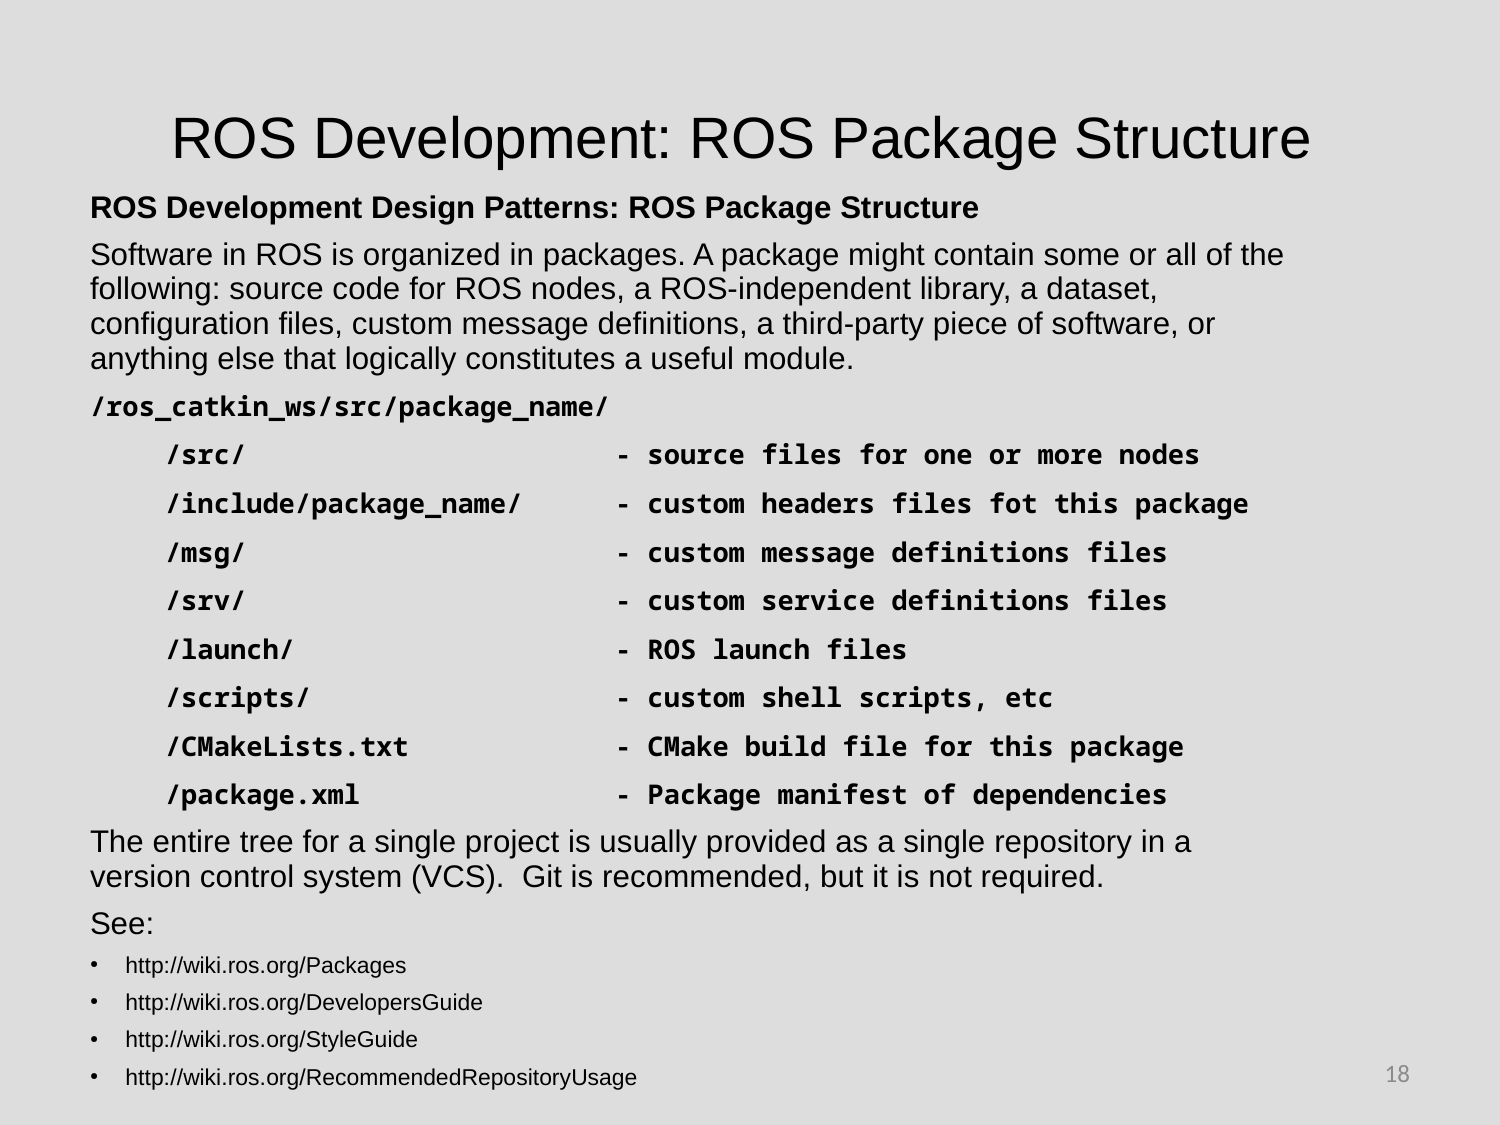

# ROS Development: ROS Package Structure
ROS Development Design Patterns: ROS Package Structure
Software in ROS is organized in packages. A package might contain some or all of the following: source code for ROS nodes, a ROS-independent library, a dataset, configuration files, custom message definitions, a third-party piece of software, or anything else that logically constitutes a useful module.
/ros_catkin_ws/src/package_name/
	/src/					- source files for one or more nodes
	/include/package_name/	 	- custom headers files fot this package
	/msg/					- custom message definitions files
	/srv/					- custom service definitions files
	/launch/					- ROS launch files
	/scripts/					- custom shell scripts, etc
	/CMakeLists.txt 			- CMake build file for this package
	/package.xml 				- Package manifest of dependencies
The entire tree for a single project is usually provided as a single repository in a version control system (VCS). Git is recommended, but it is not required.
See:
http://wiki.ros.org/Packages
http://wiki.ros.org/DevelopersGuide
http://wiki.ros.org/StyleGuide
http://wiki.ros.org/RecommendedRepositoryUsage
Oct 9, 2017
18